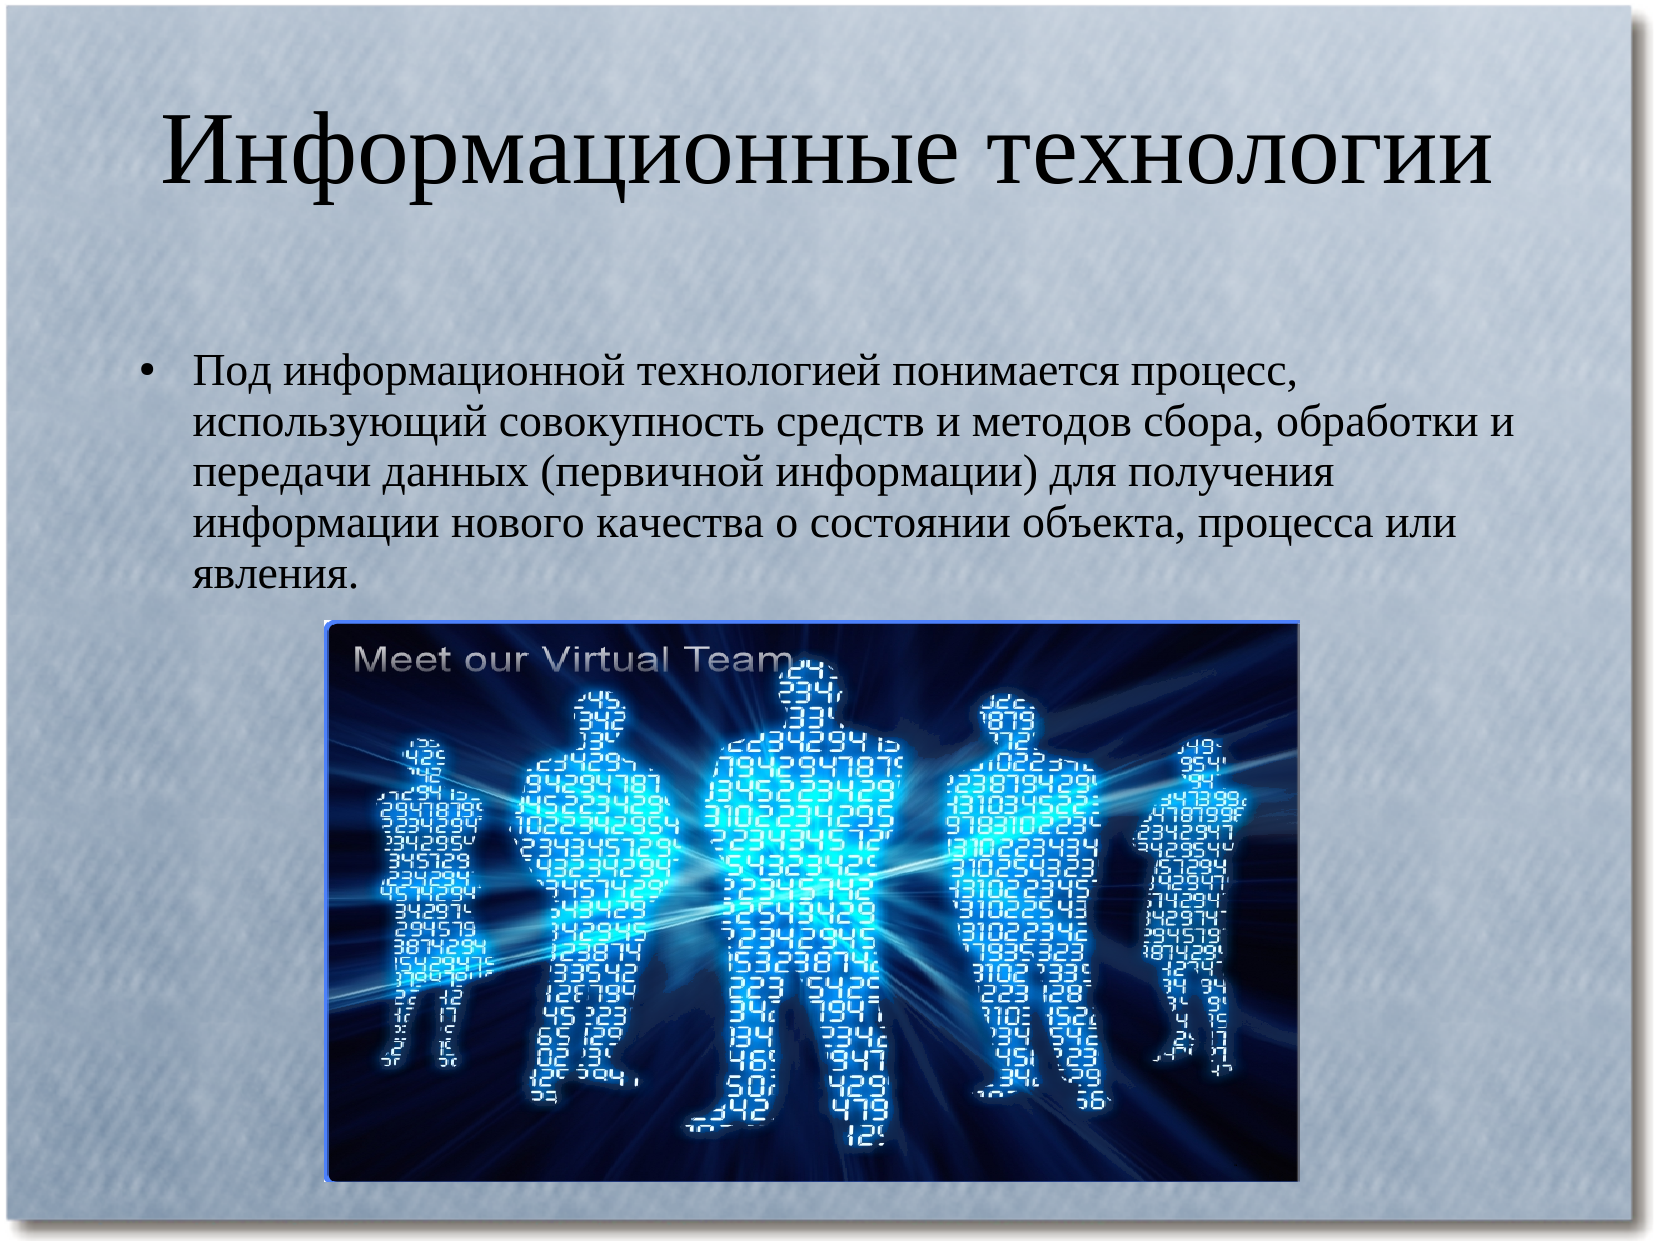

# Информационные технологии
Под информационной технологией понимается процесс, использующий совокупность средств и методов сбора, обработки и передачи данных (первичной информации) для получения информации нового качества о состоянии объекта, процесса или явления.